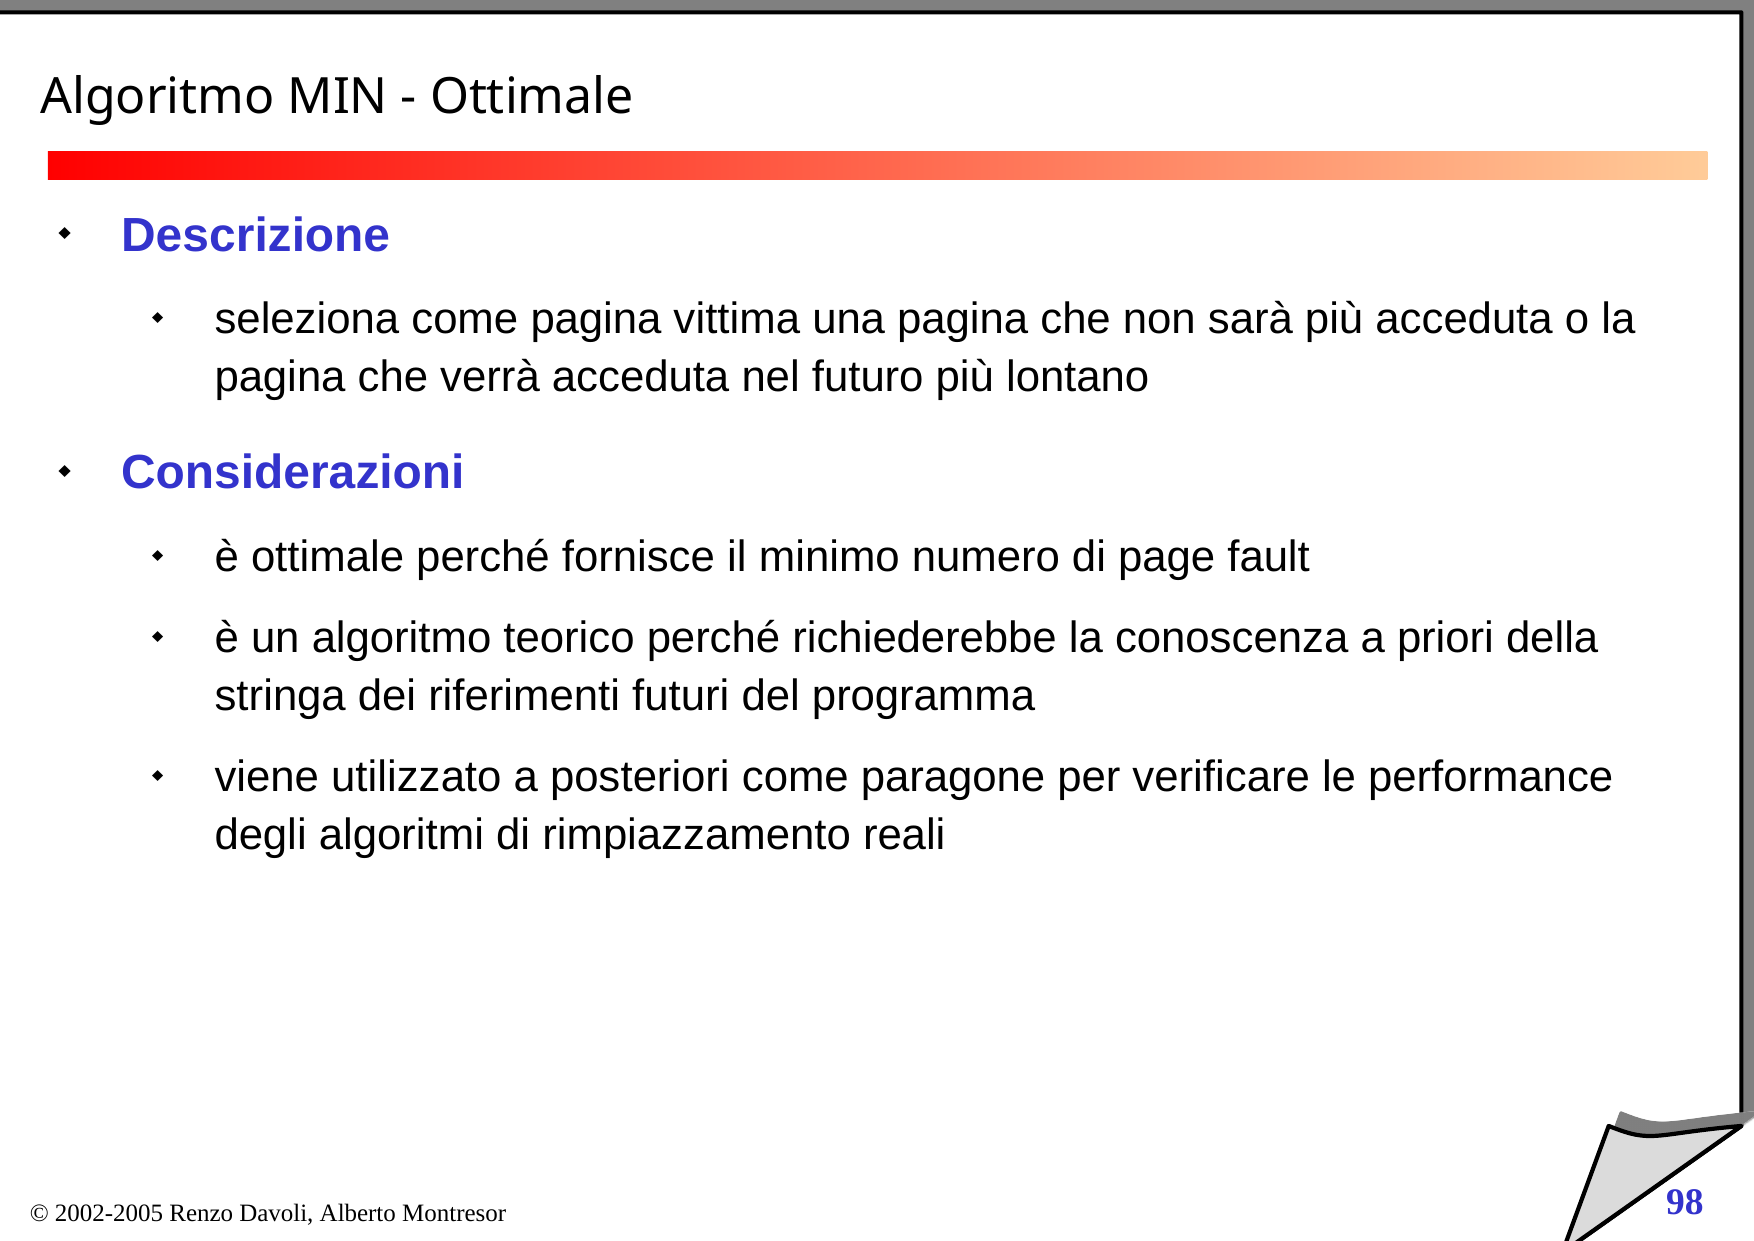

# Algoritmo MIN - Ottimale
Descrizione
seleziona come pagina vittima una pagina che non sarà più acceduta o la pagina che verrà acceduta nel futuro più lontano
Considerazioni
è ottimale perché fornisce il minimo numero di page fault
è un algoritmo teorico perché richiederebbe la conoscenza a priori della stringa dei riferimenti futuri del programma
viene utilizzato a posteriori come paragone per verificare le performance degli algoritmi di rimpiazzamento reali